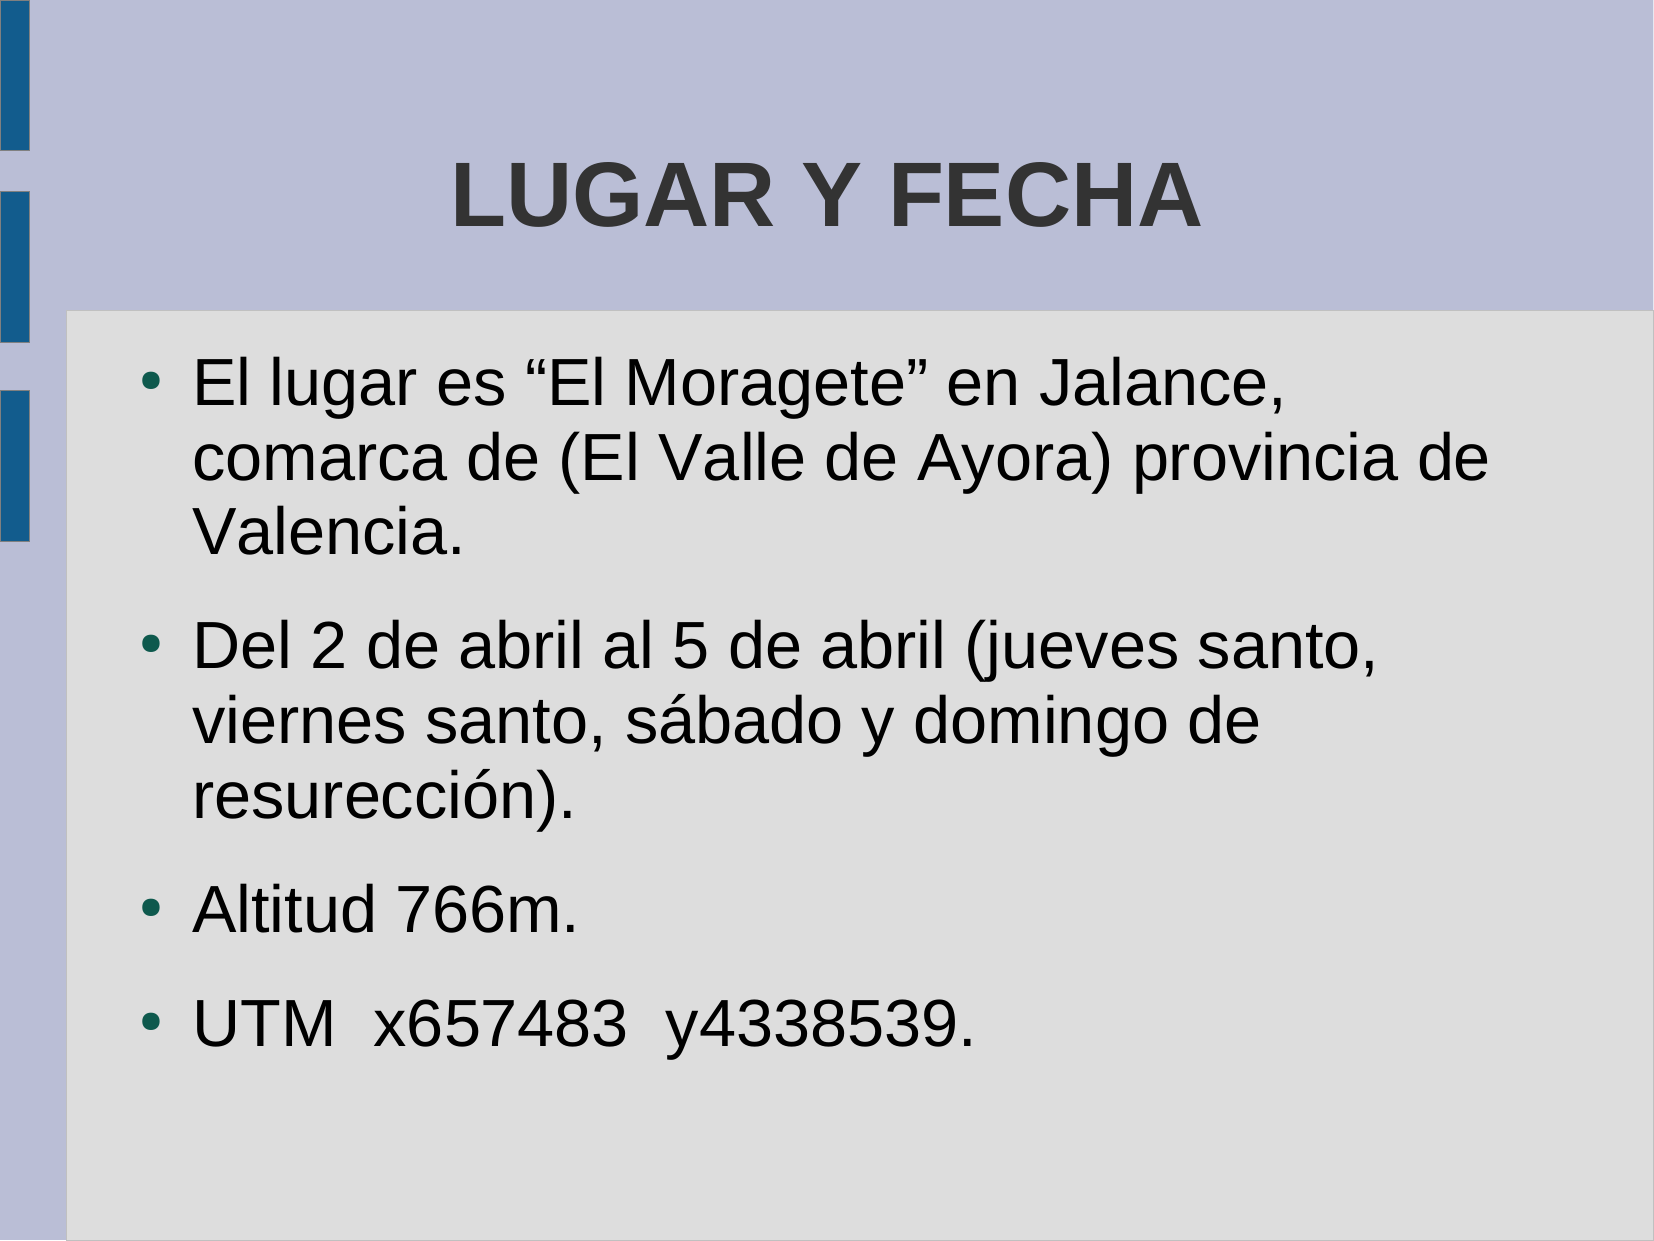

# LUGAR Y FECHA
El lugar es “El Moragete” en Jalance, comarca de (El Valle de Ayora) provincia de Valencia.
Del 2 de abril al 5 de abril (jueves santo, viernes santo, sábado y domingo de resurección).
Altitud 766m.
UTM x657483 y4338539.